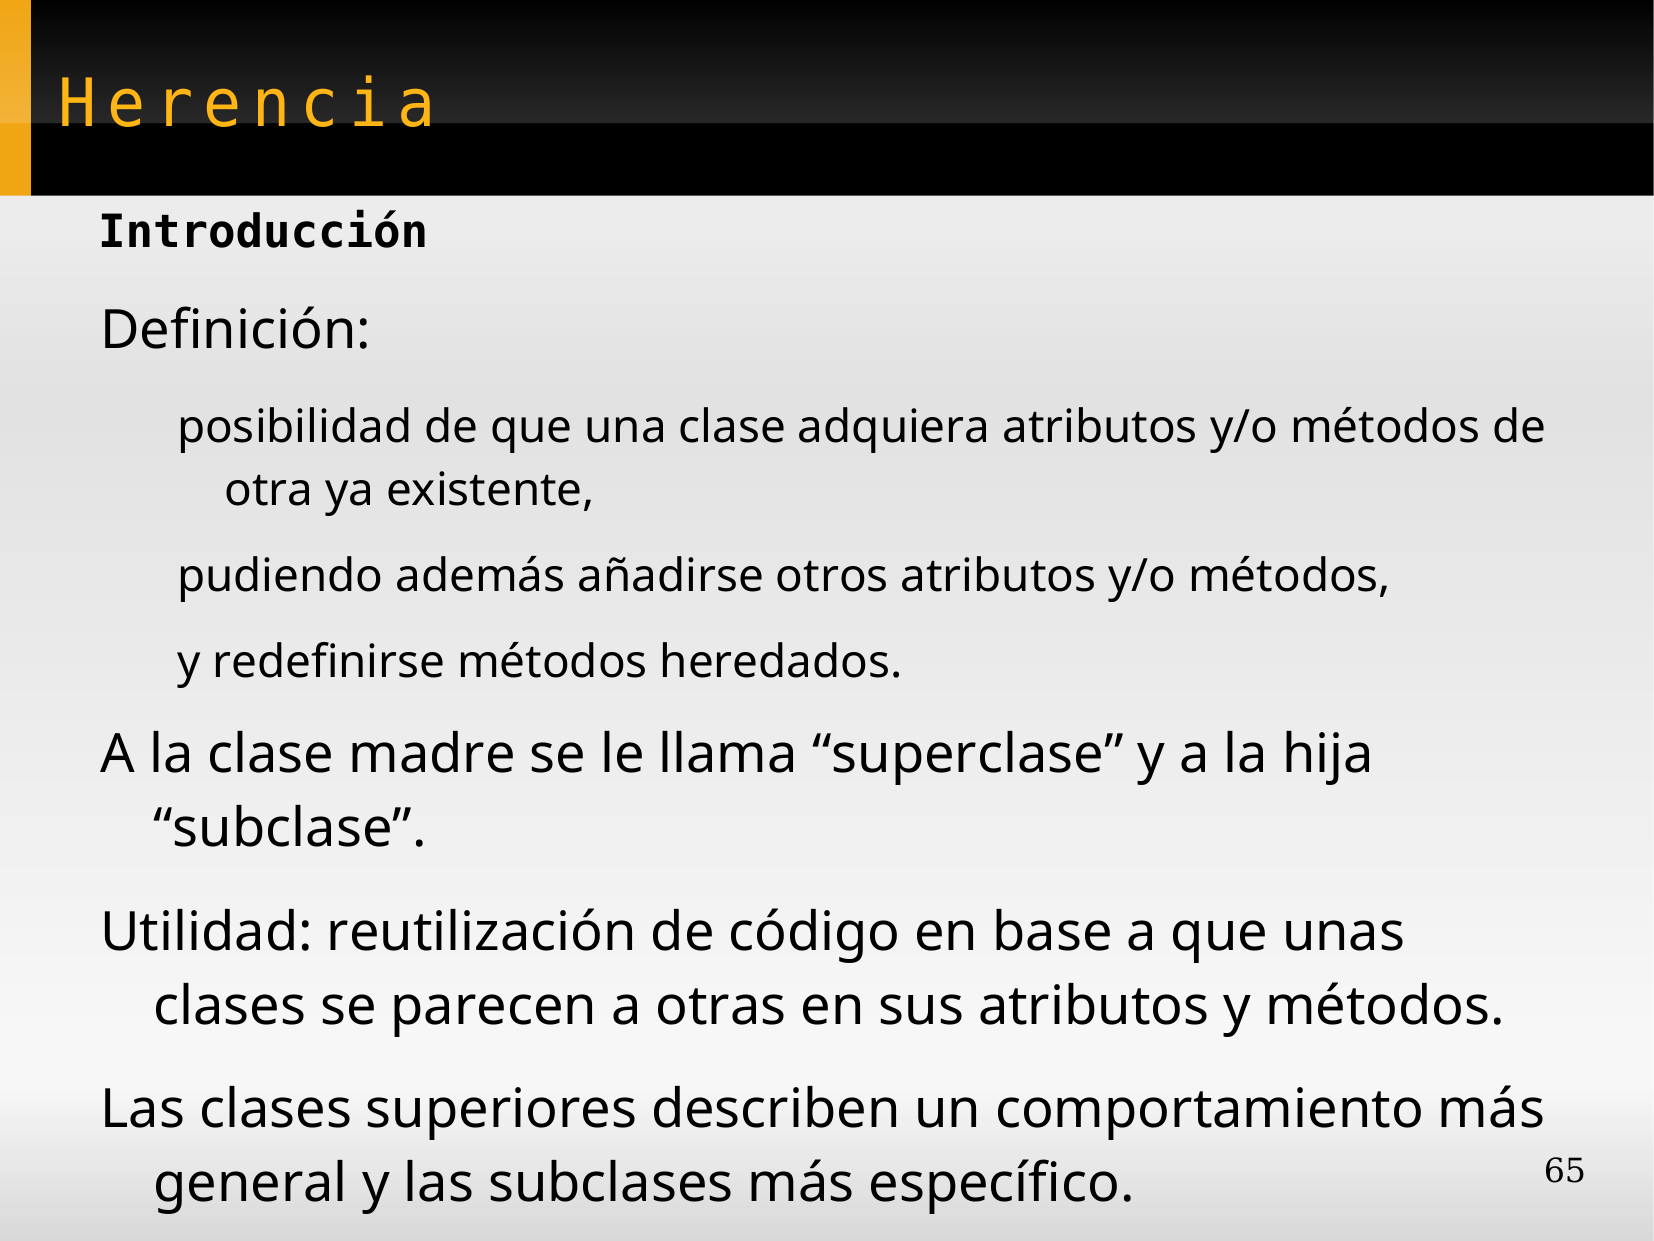

# Herencia
Introducción
Definición:
posibilidad de que una clase adquiera atributos y/o métodos de otra ya existente,
pudiendo además añadirse otros atributos y/o métodos,
y redefinirse métodos heredados.
A la clase madre se le llama “superclase” y a la hija “subclase”.
Utilidad: reutilización de código en base a que unas clases se parecen a otras en sus atributos y métodos.
Las clases superiores describen un comportamiento más general y las subclases más específico.
65